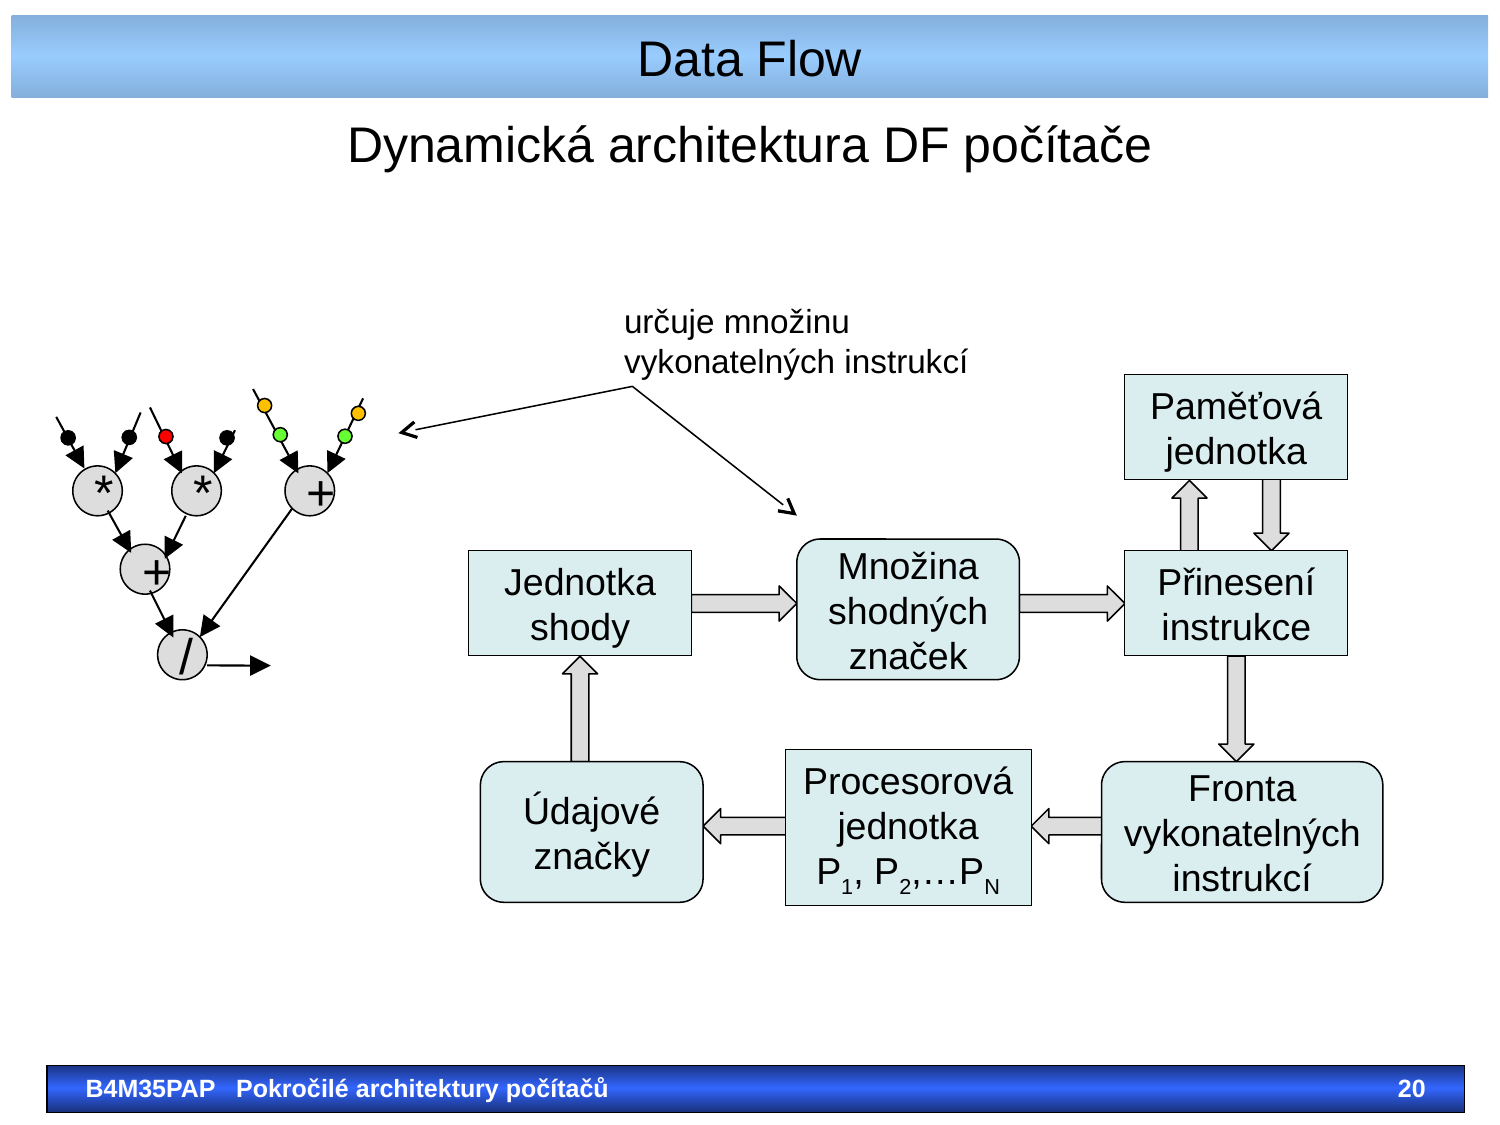

# Data Flow
Dynamická architektura DF počítače
určuje množinu vykonatelných instrukcí
Paměťová jednotka
Množina shodných značek
Jednotka shody
Přinesení instrukce
Procesorová jednotka
P1, P2,…PN
Údajové značky
Fronta vykonatelných instrukcí
*
*
+
+
/
B4M35PAP Pokročilé architektury počítačů